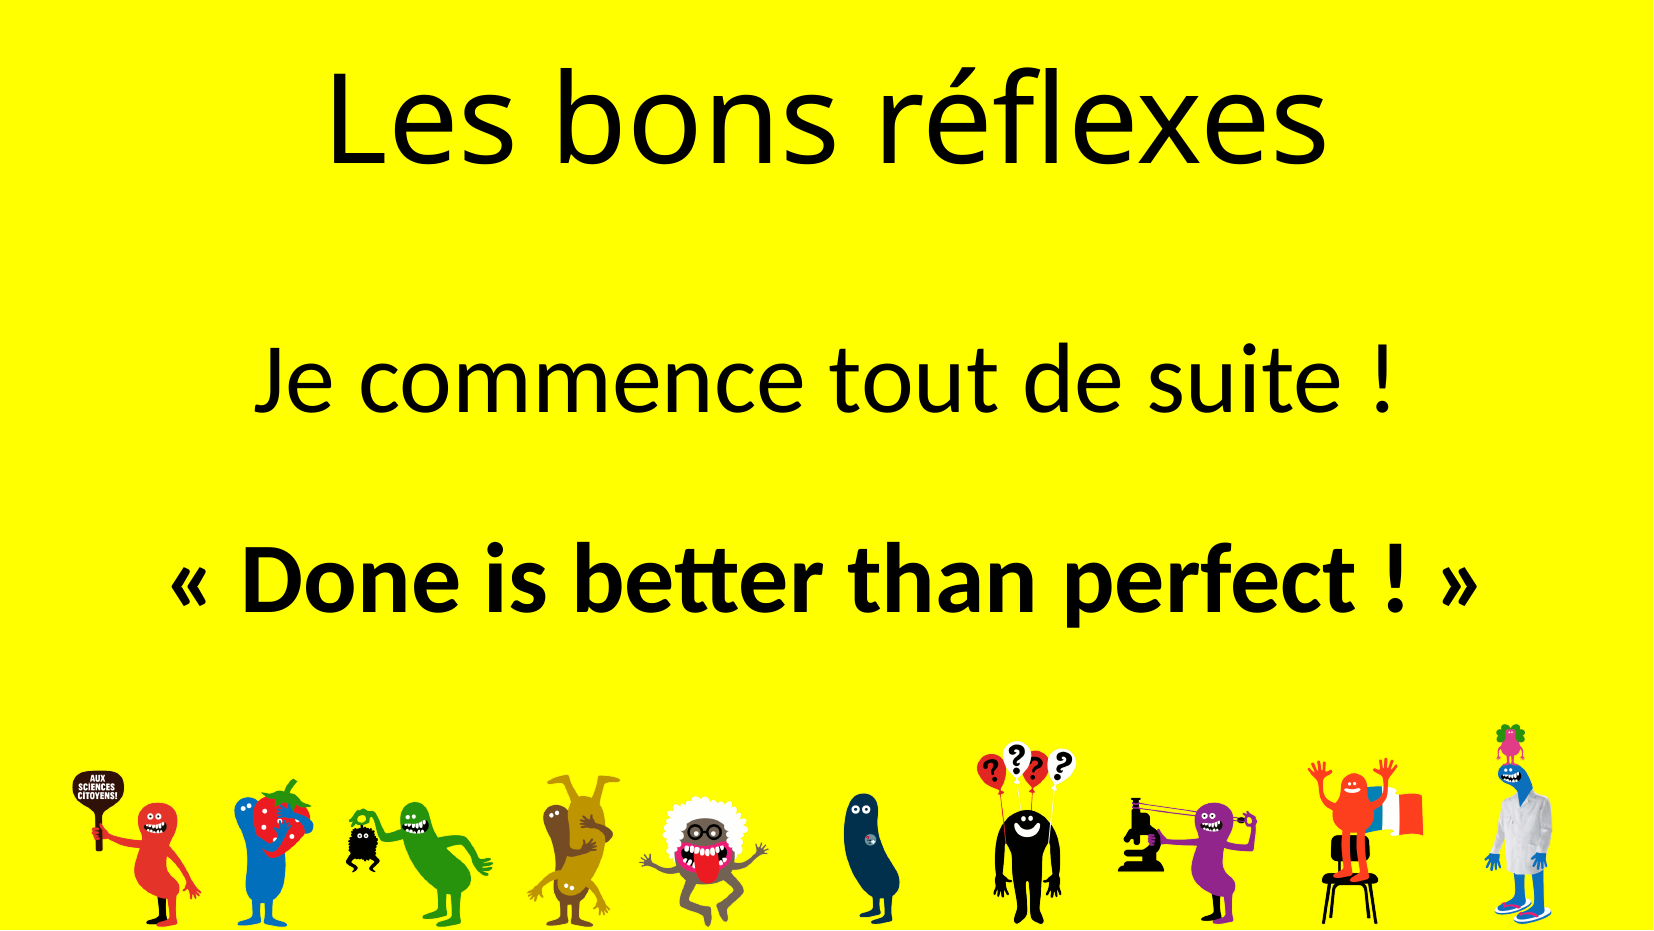

Les bons réflexes
# Je commence tout de suite !
« Done is better than perfect ! »